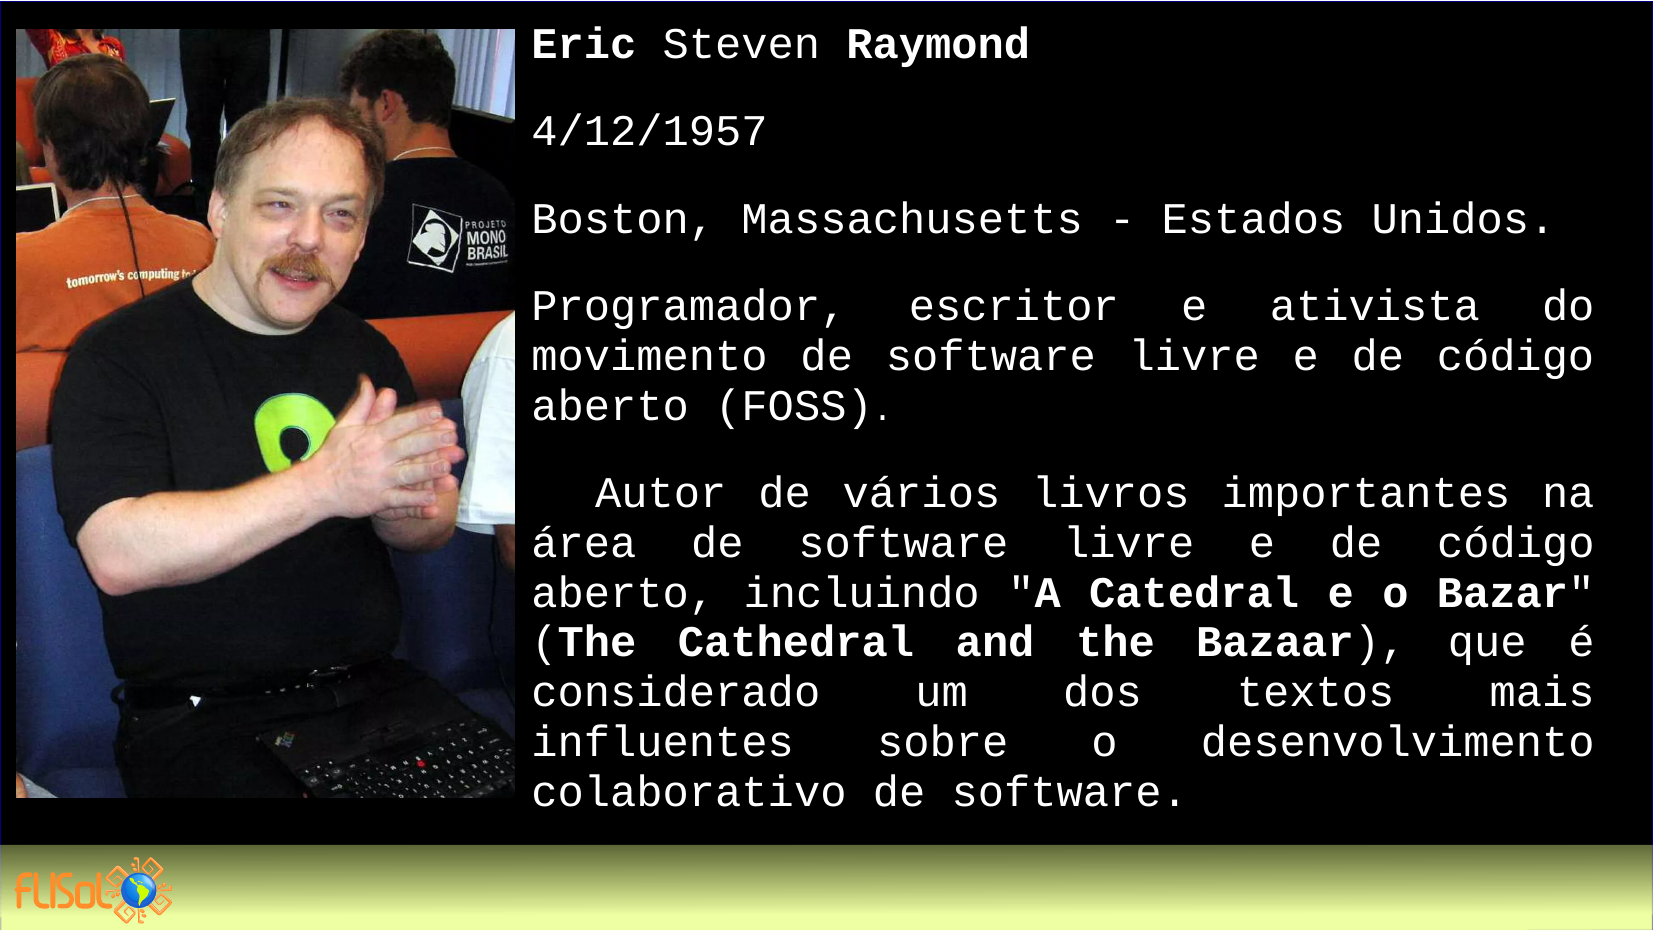

Eric Steven Raymond
4/12/1957
Boston, Massachusetts - Estados Unidos.
Programador, escritor e ativista do movimento de software livre e de código aberto (FOSS).
 Autor de vários livros importantes na área de software livre e de código aberto, incluindo "A Catedral e o Bazar" (The Cathedral and the Bazaar), que é considerado um dos textos mais influentes sobre o desenvolvimento colaborativo de software.